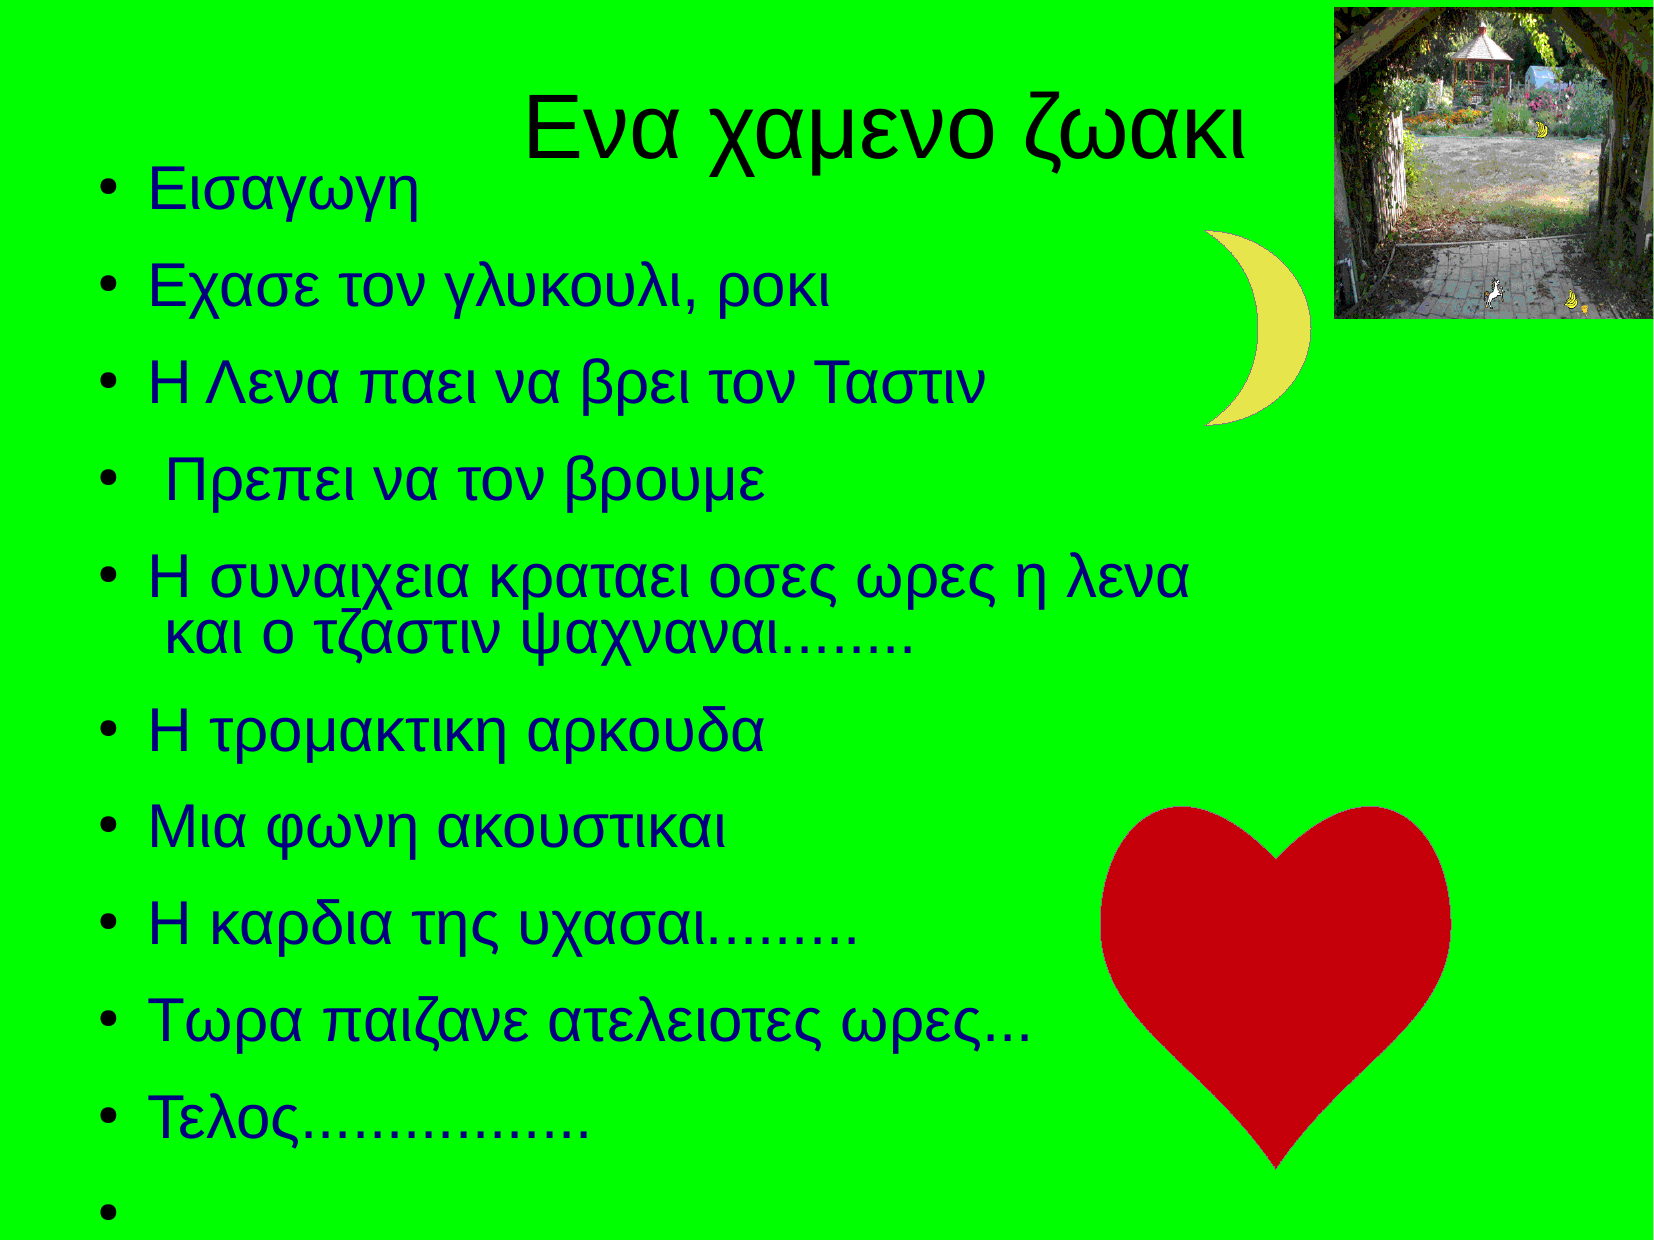

Ενα χαμενο ζωακι
# Εισαγωγη
Εχασε τον γλυκουλι, ροκι
Η Λενα παει να βρει τον Ταστιν
 Πρεπει να τον βρουμε
Η συναιχεια κραταει οσες ωρες η λενα και ο τζαστιν ψαχναναι........
Η τρομακτικη αρκουδα
Μια φωνη ακουστικαι
Η καρδια της υχασαι.........
Τωρα παιζανε ατελειοτες ωρες...
Τελος.................